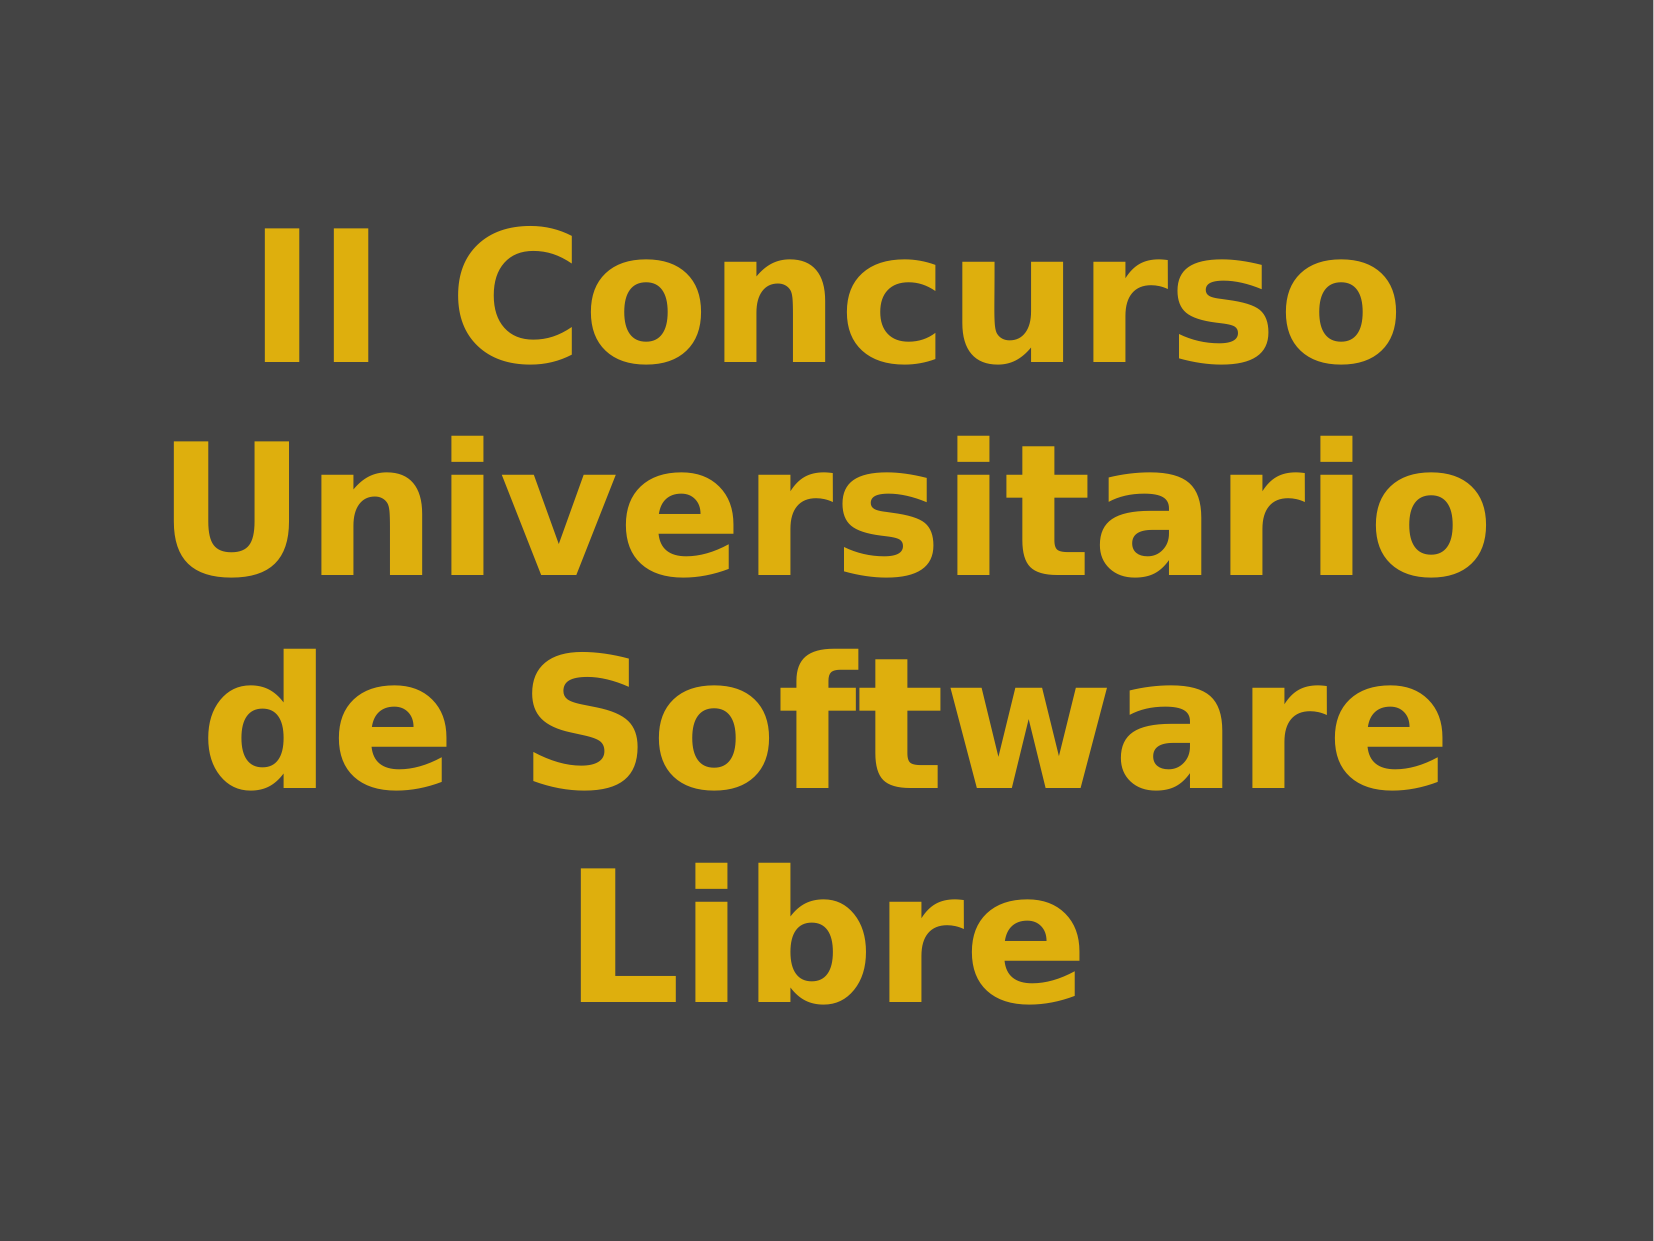

# II Concurso Universitario de Software Libre